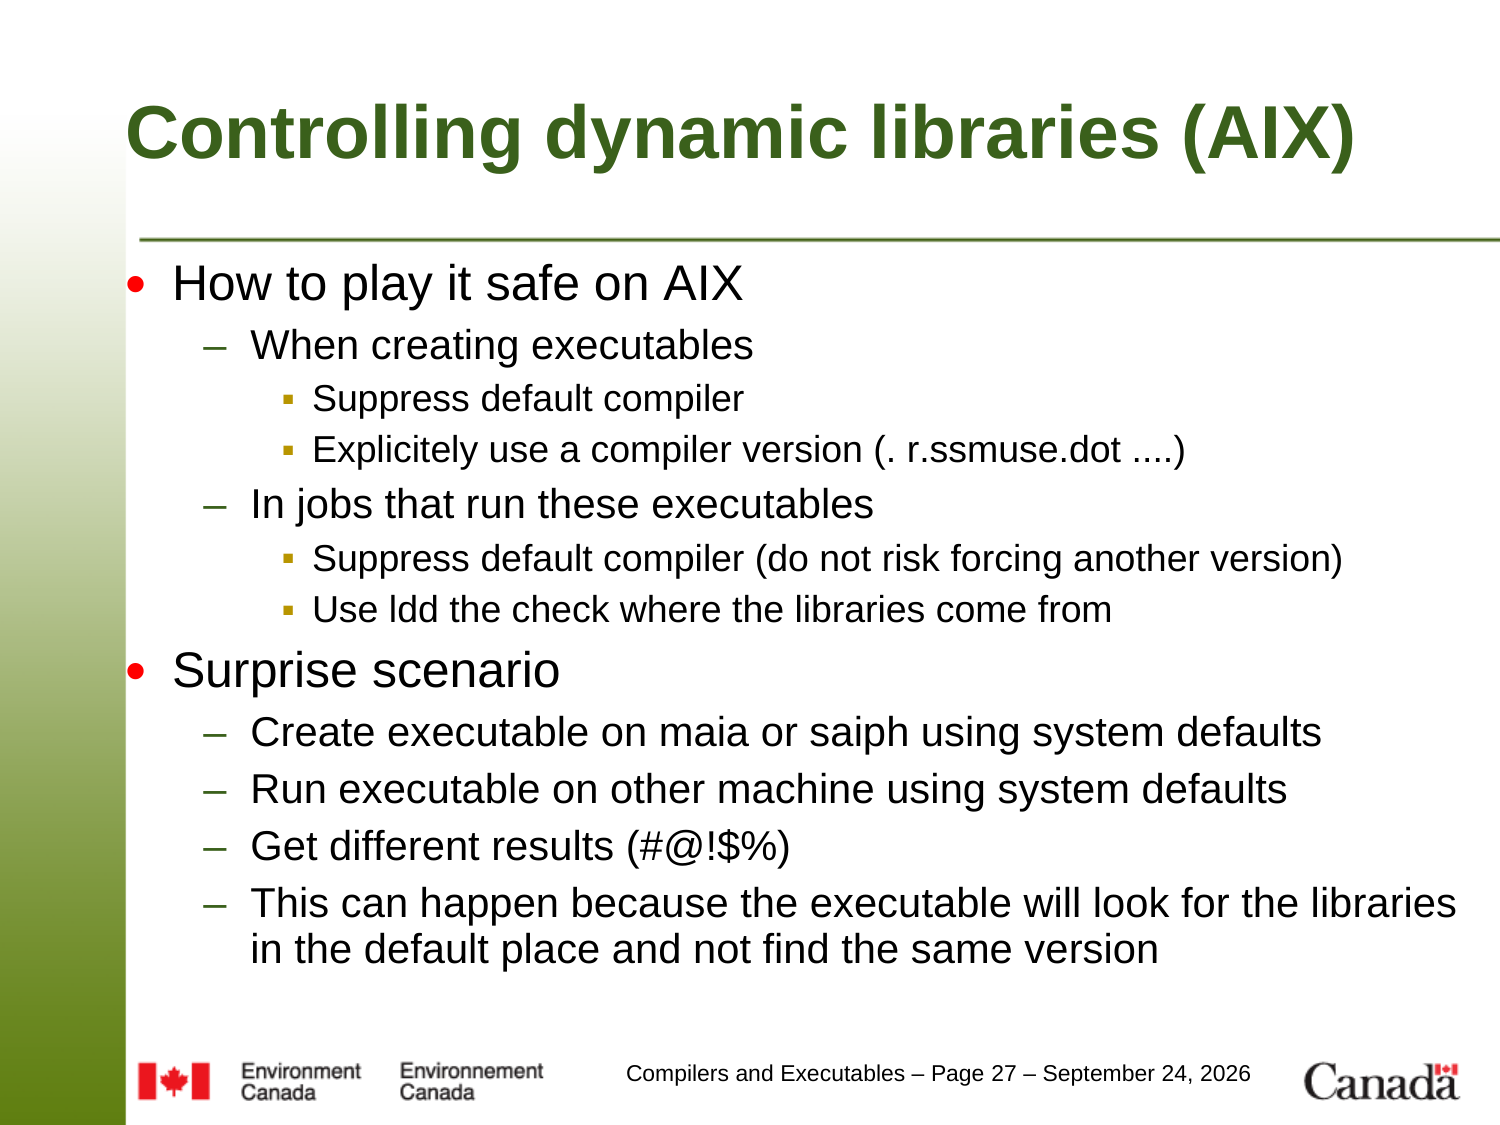

# Controlling dynamic libraries (AIX)
How to play it safe on AIX
When creating executables
Suppress default compiler
Explicitely use a compiler version (. r.ssmuse.dot ....)
In jobs that run these executables
Suppress default compiler (do not risk forcing another version)
Use ldd the check where the libraries come from
Surprise scenario
Create executable on maia or saiph using system defaults
Run executable on other machine using system defaults
Get different results (#@!$%)
This can happen because the executable will look for the libraries in the default place and not find the same version